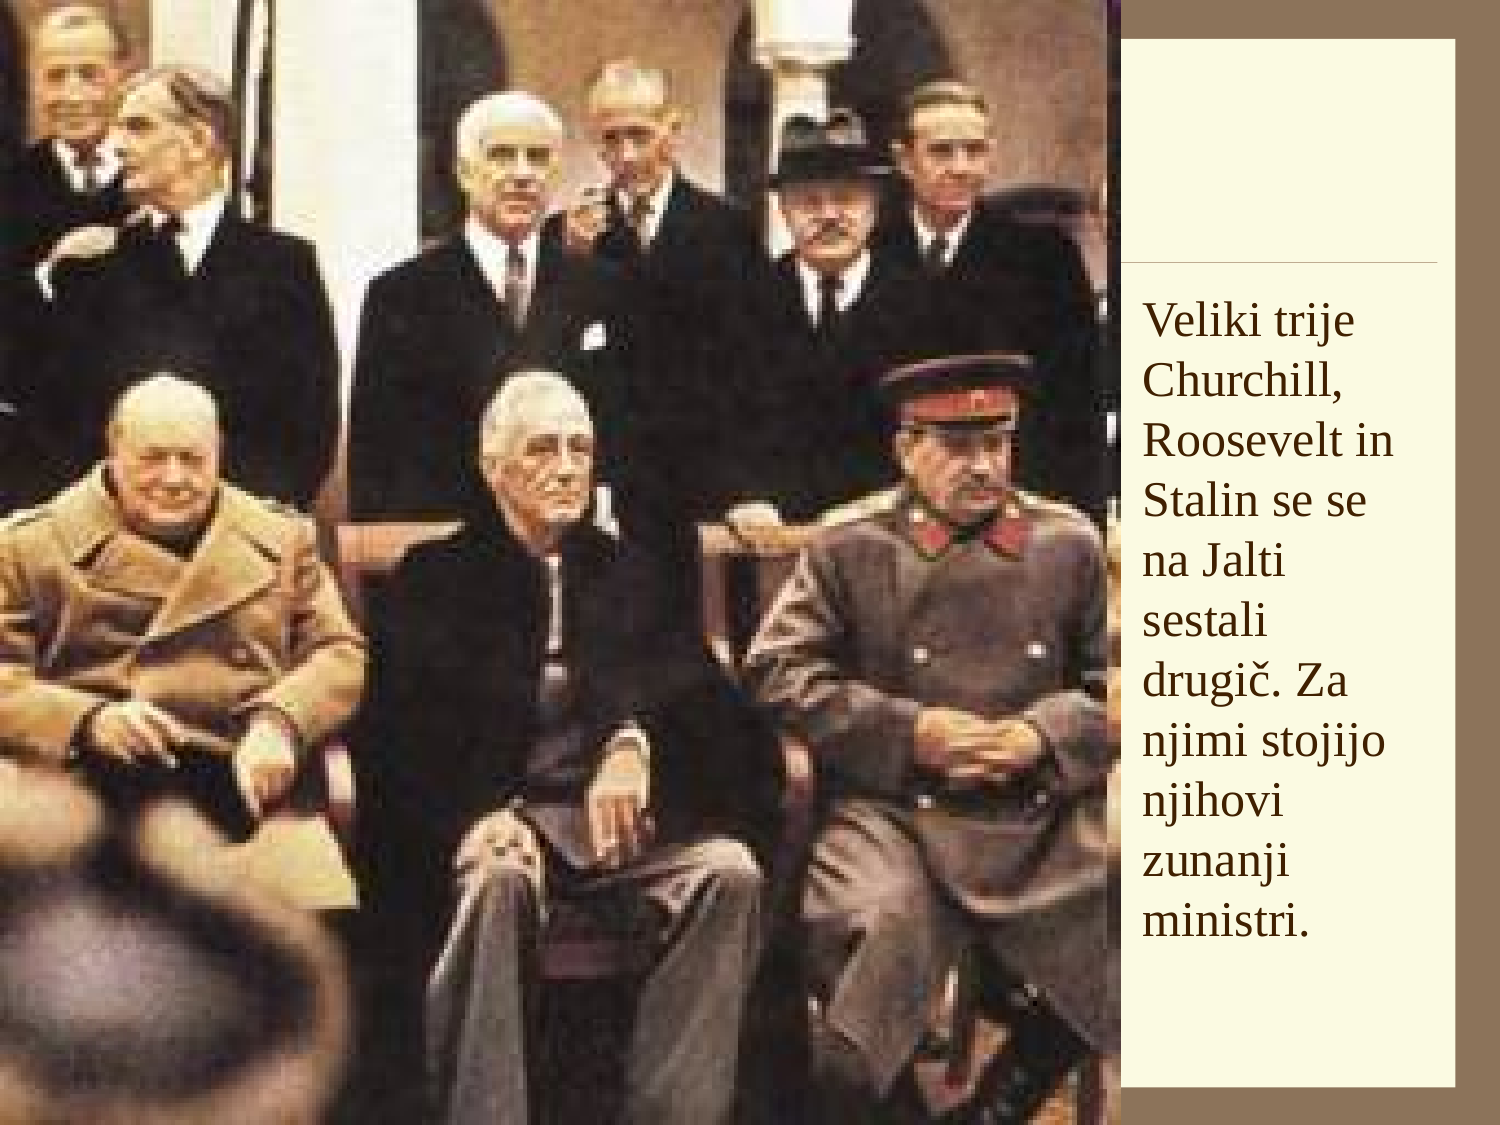

Veliki trije Churchill, Roosevelt in Stalin se se na Jalti sestali drugič. Za njimi stojijo njihovi zunanji ministri.